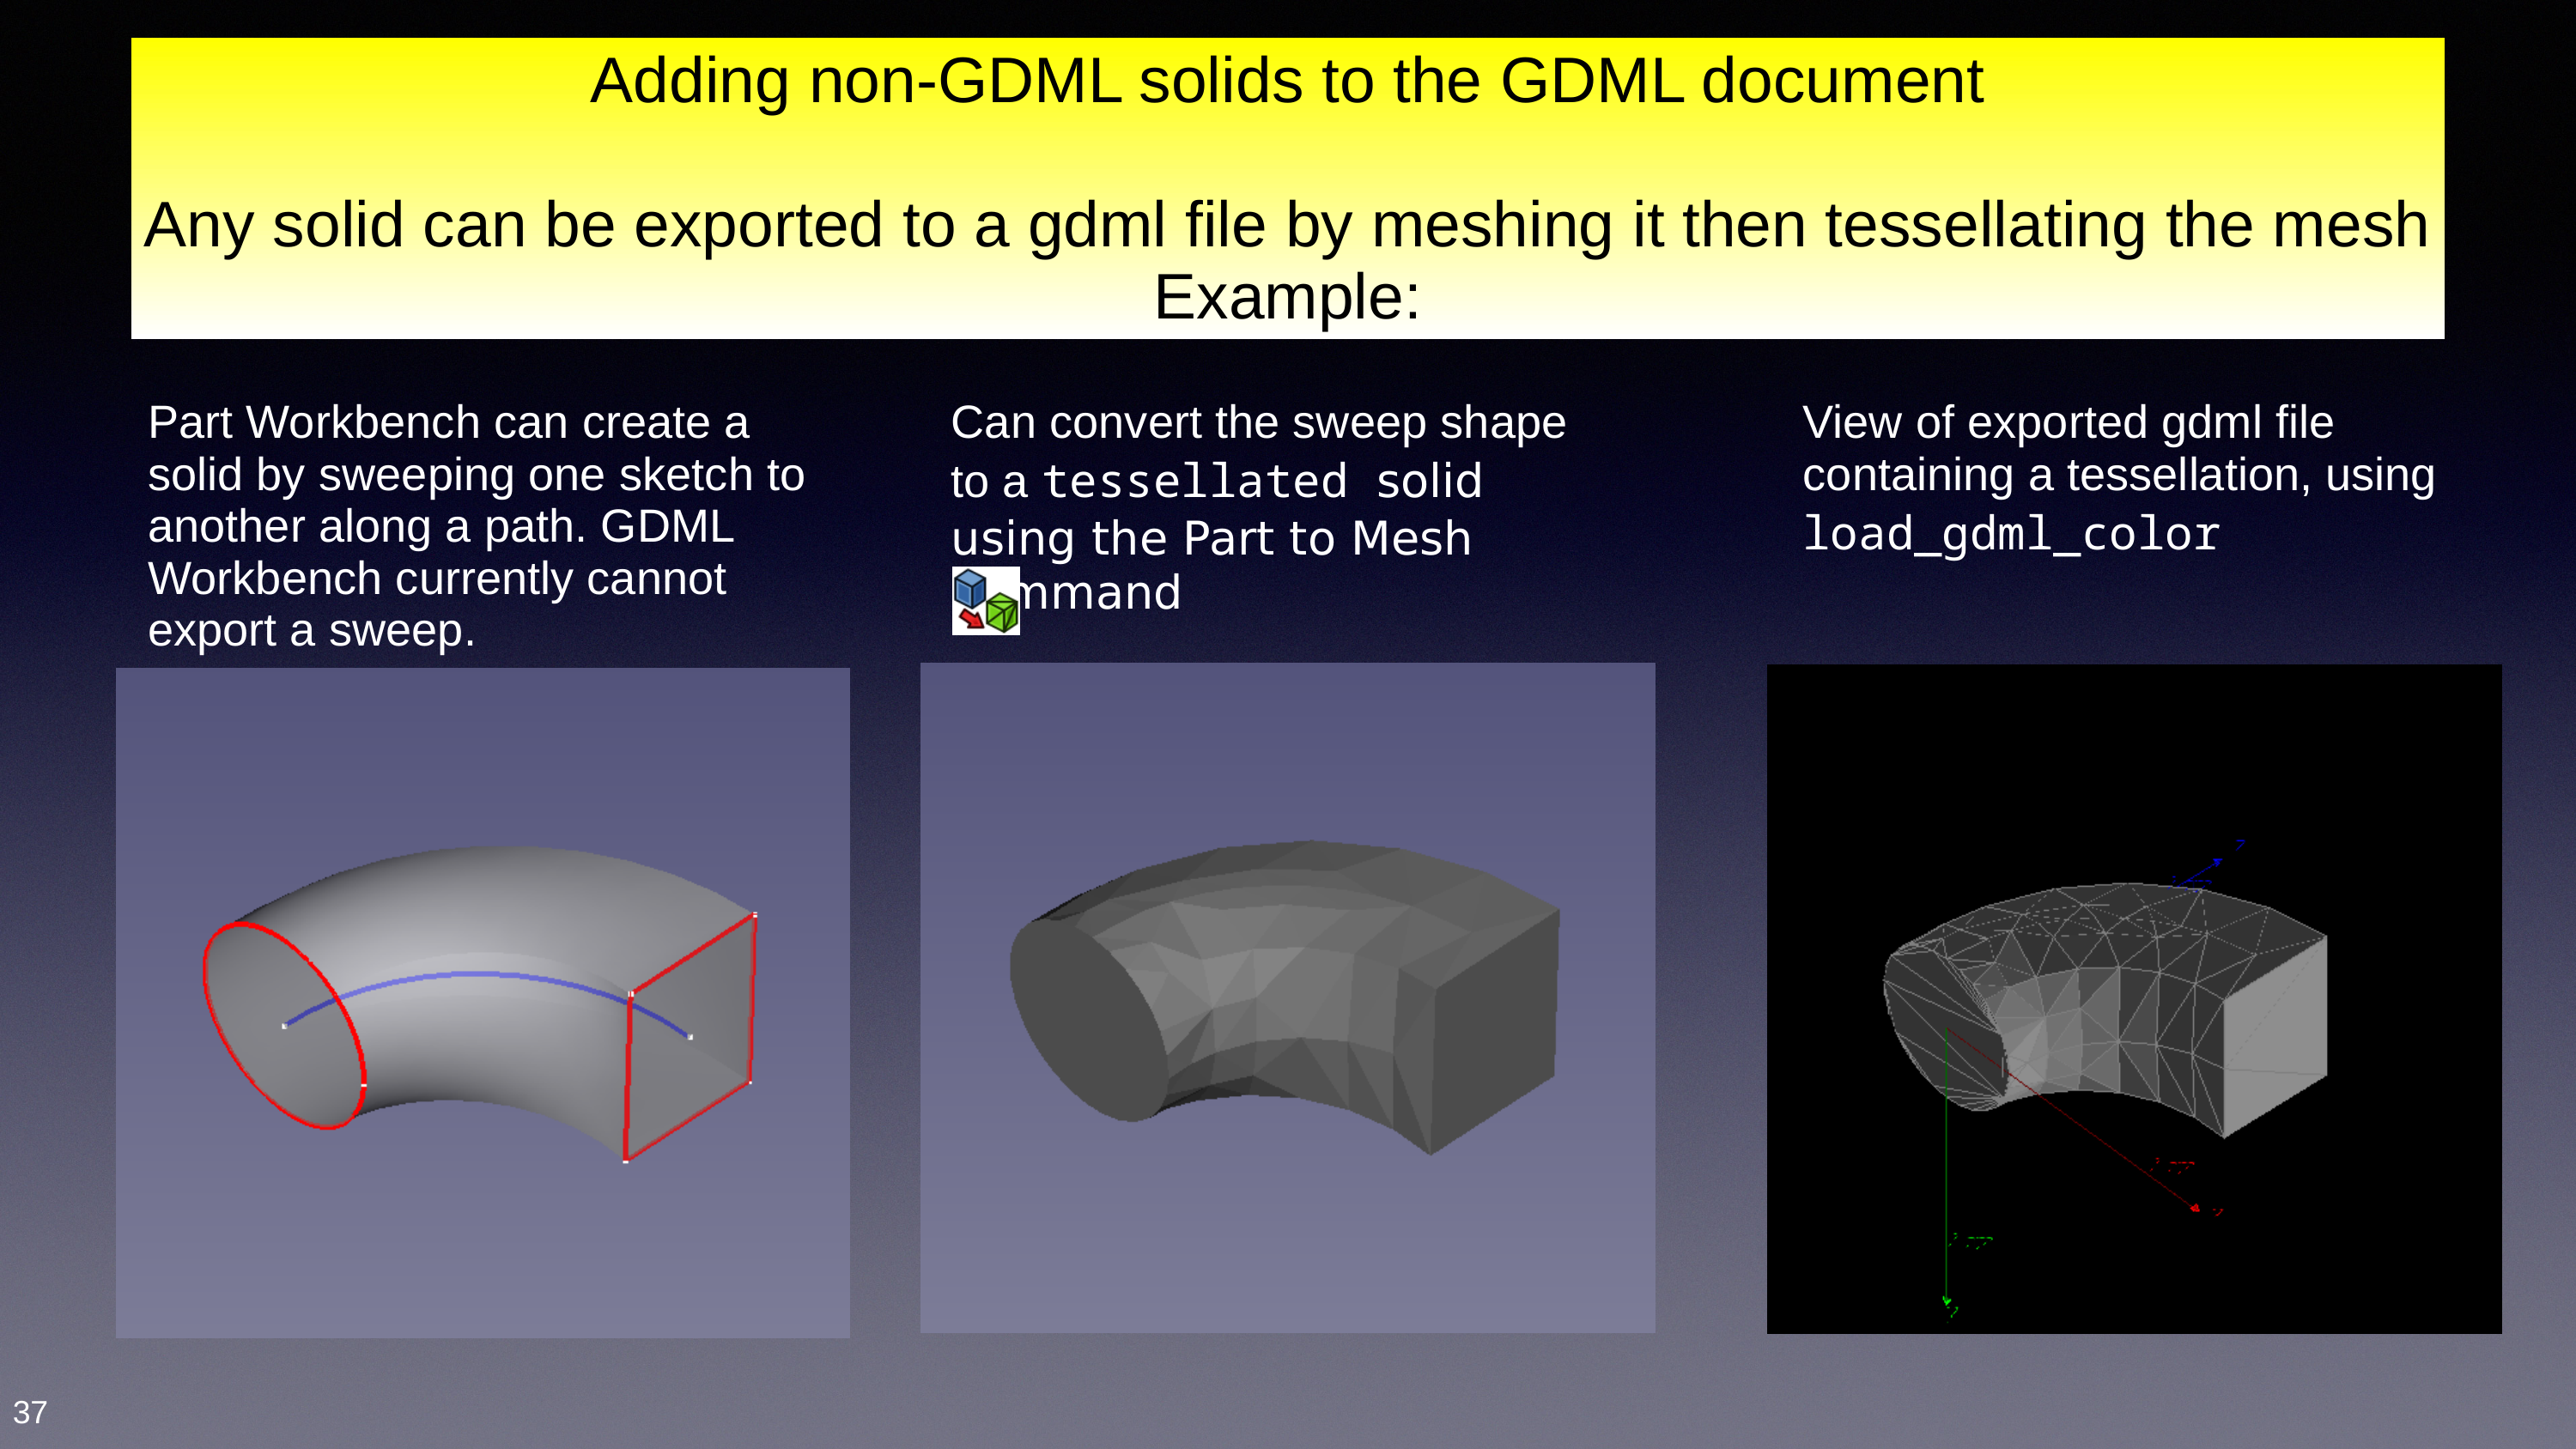

Adding non-GDML solids to the GDML document
Any solid can be exported to a gdml file by meshing it then tessellating the mesh
Example:
Part Workbench can create a solid by sweeping one sketch to another along a path. GDML Workbench currently cannot export a sweep.
Can convert the sweep shape to a tessellated solid using the Part to Mesh command
View of exported gdml file containing a tessellation, using load_gdml_color
37